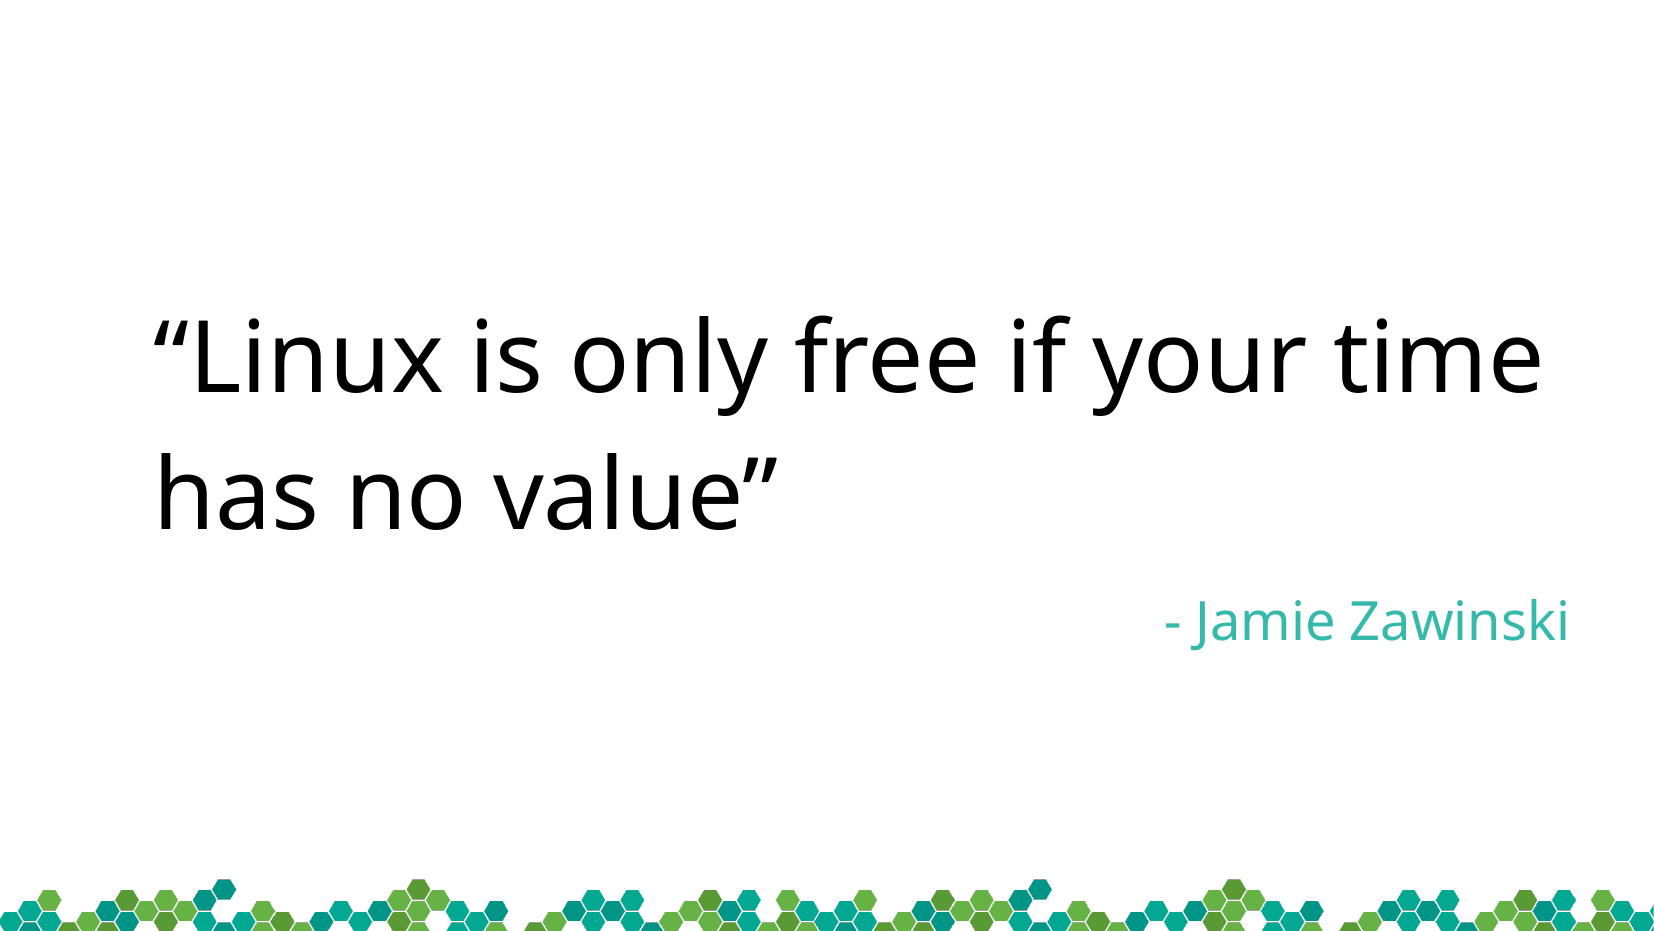

# “Linux is only free if your time has no value”
- Jamie Zawinski